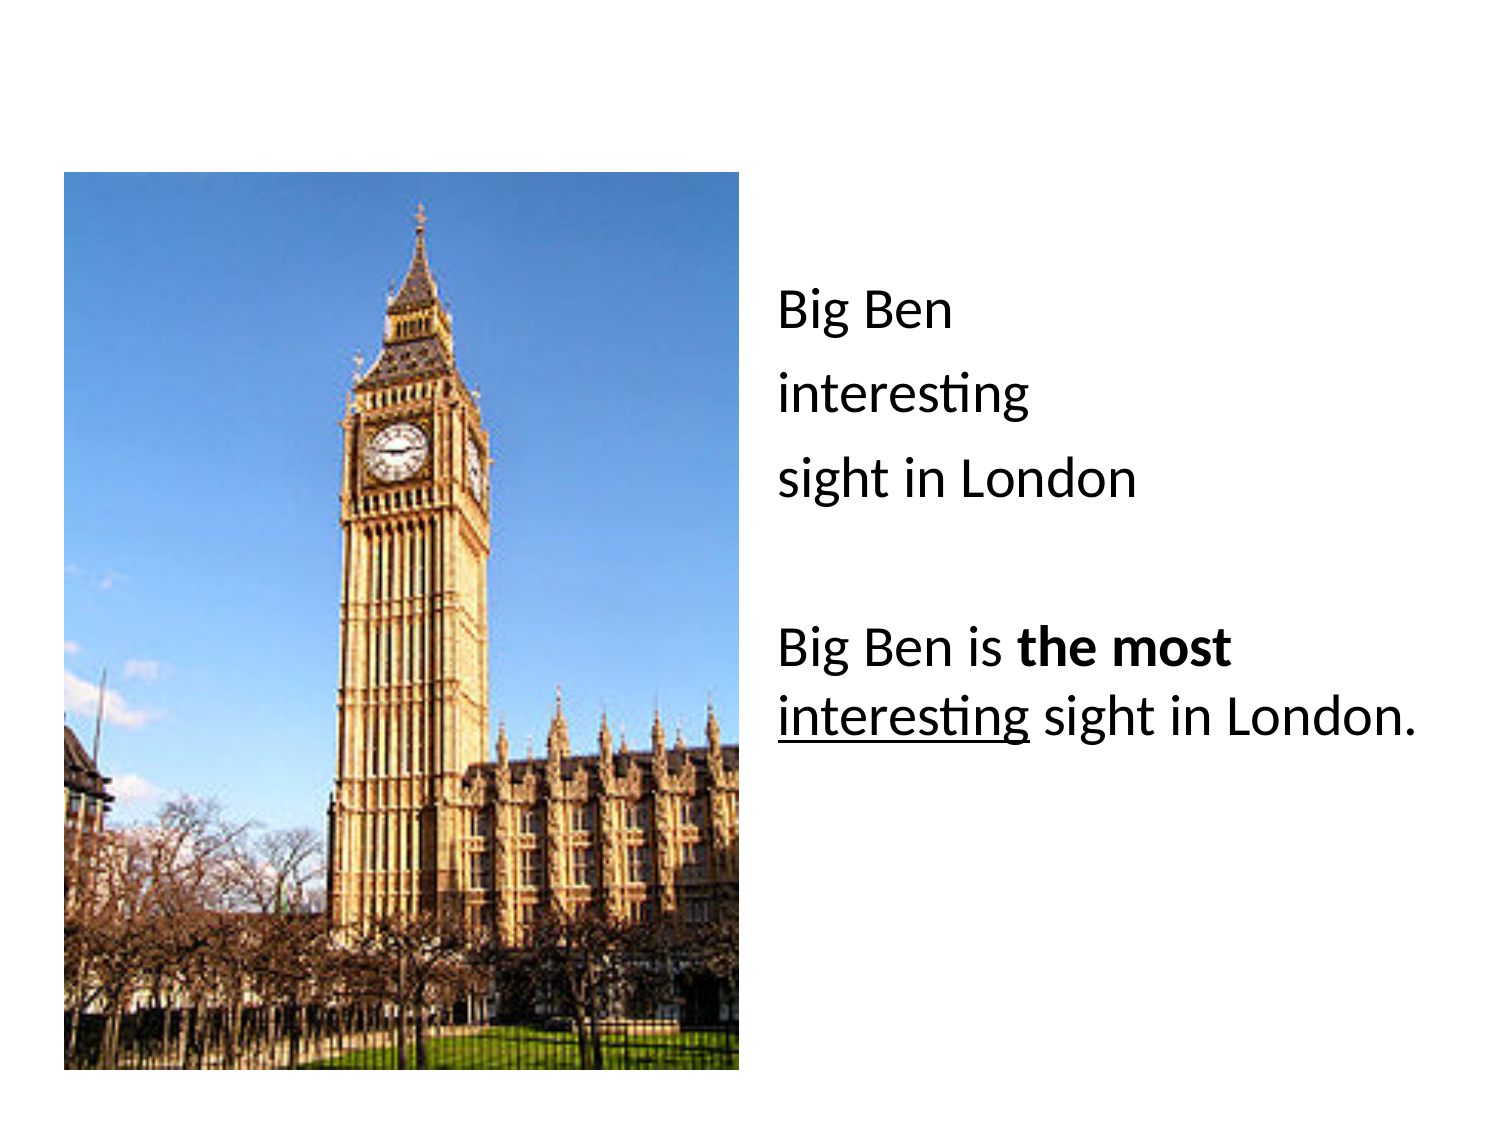

#
Big Ben
interesting
sight in London
Big Ben is the most interesting sight in London.